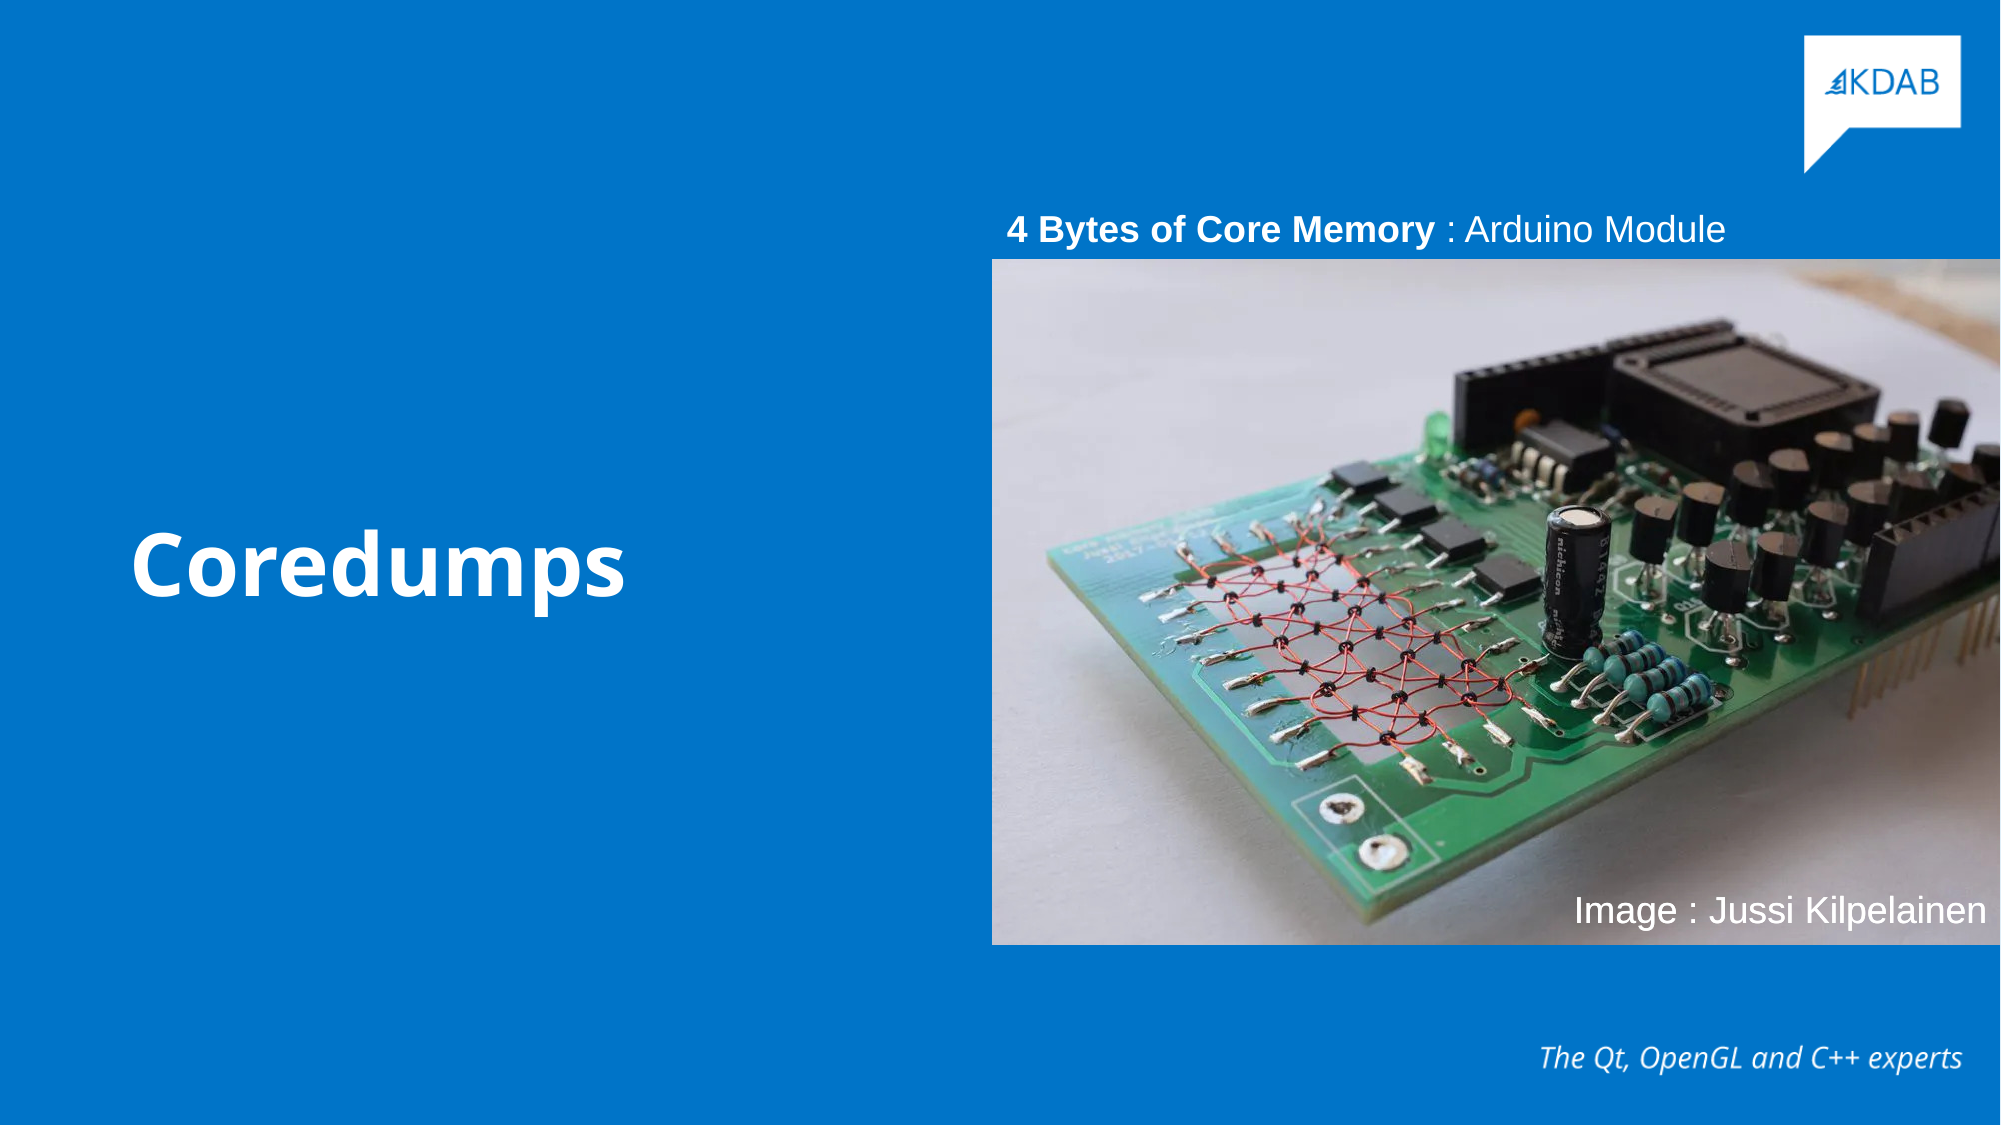

4 Bytes of Core Memory : Arduino Module
# Coredumps
Image : Jussi Kilpelainen
Image : Jussi Kilpelainen